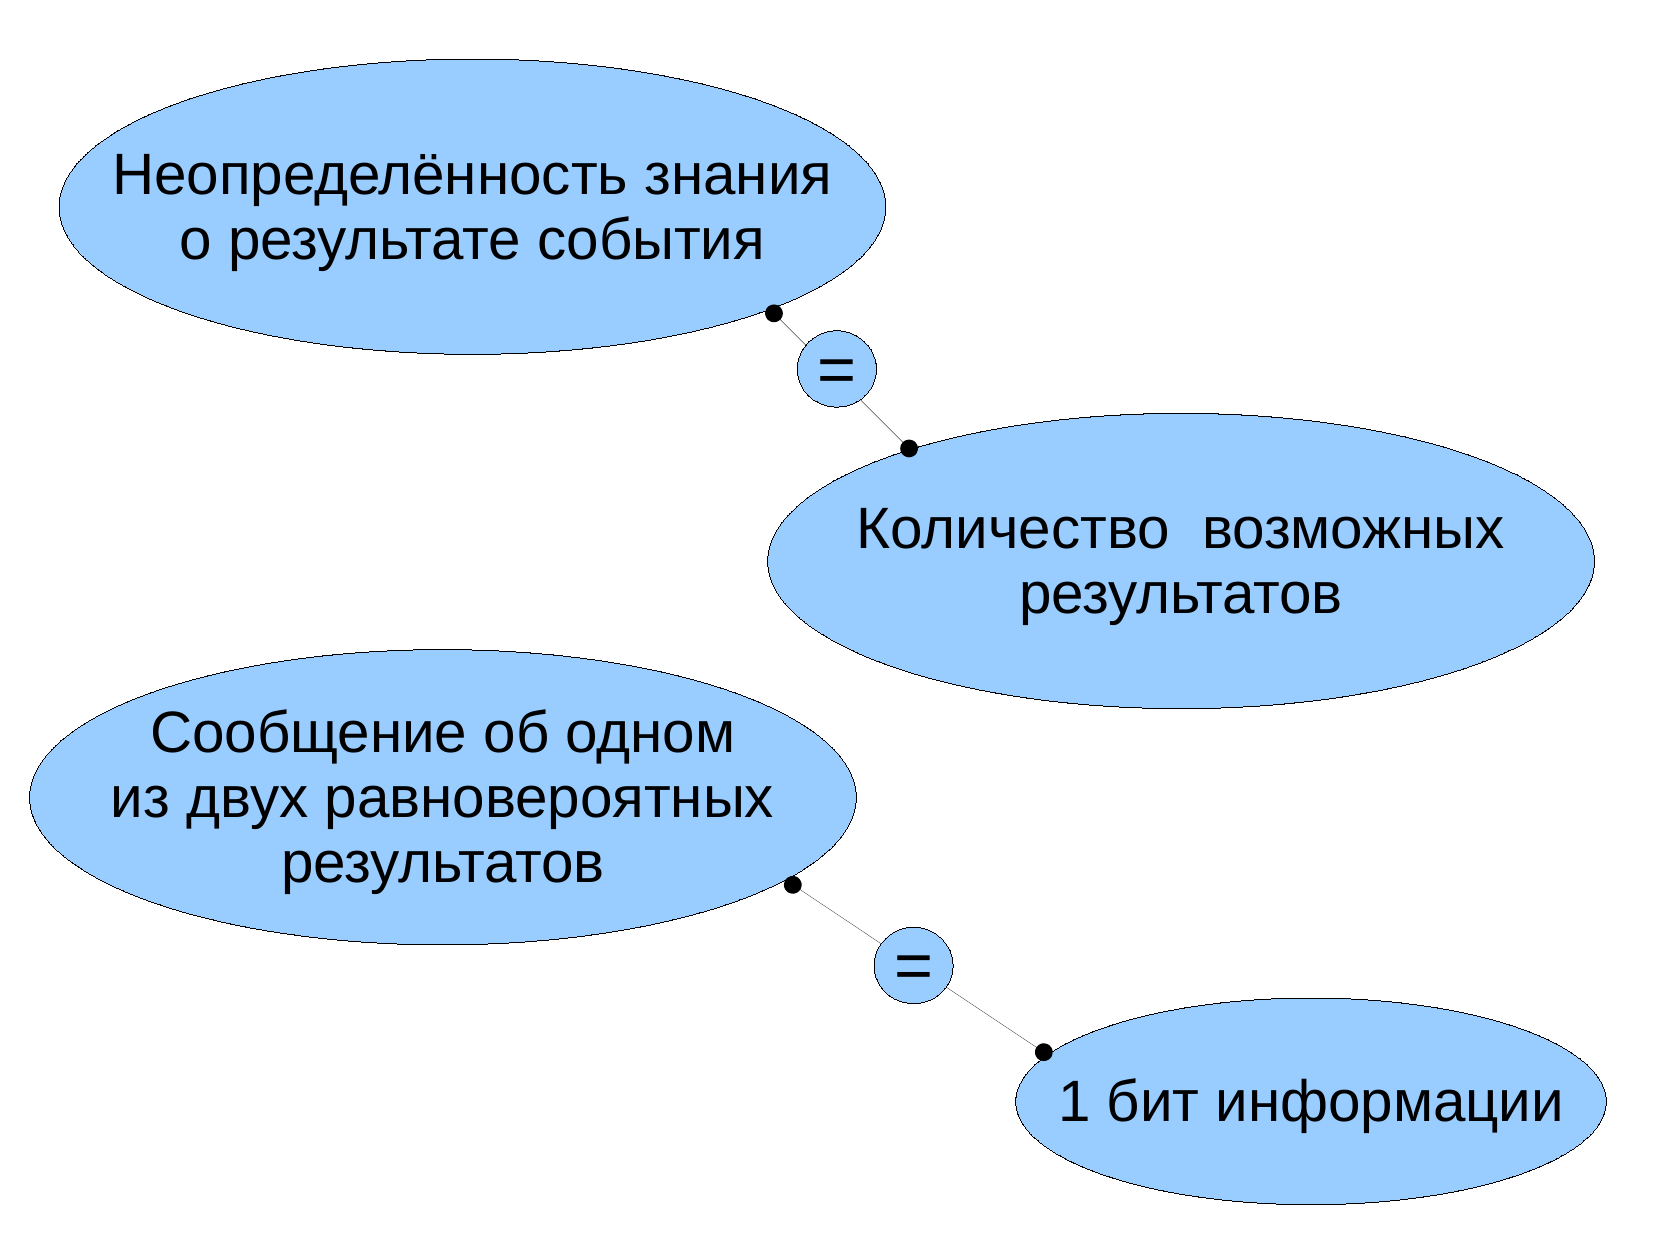

Неопределённость знания
о результате события
=
Количество возможных
результатов
Сообщение об одном
из двух равновероятных
результатов
=
1 бит информации